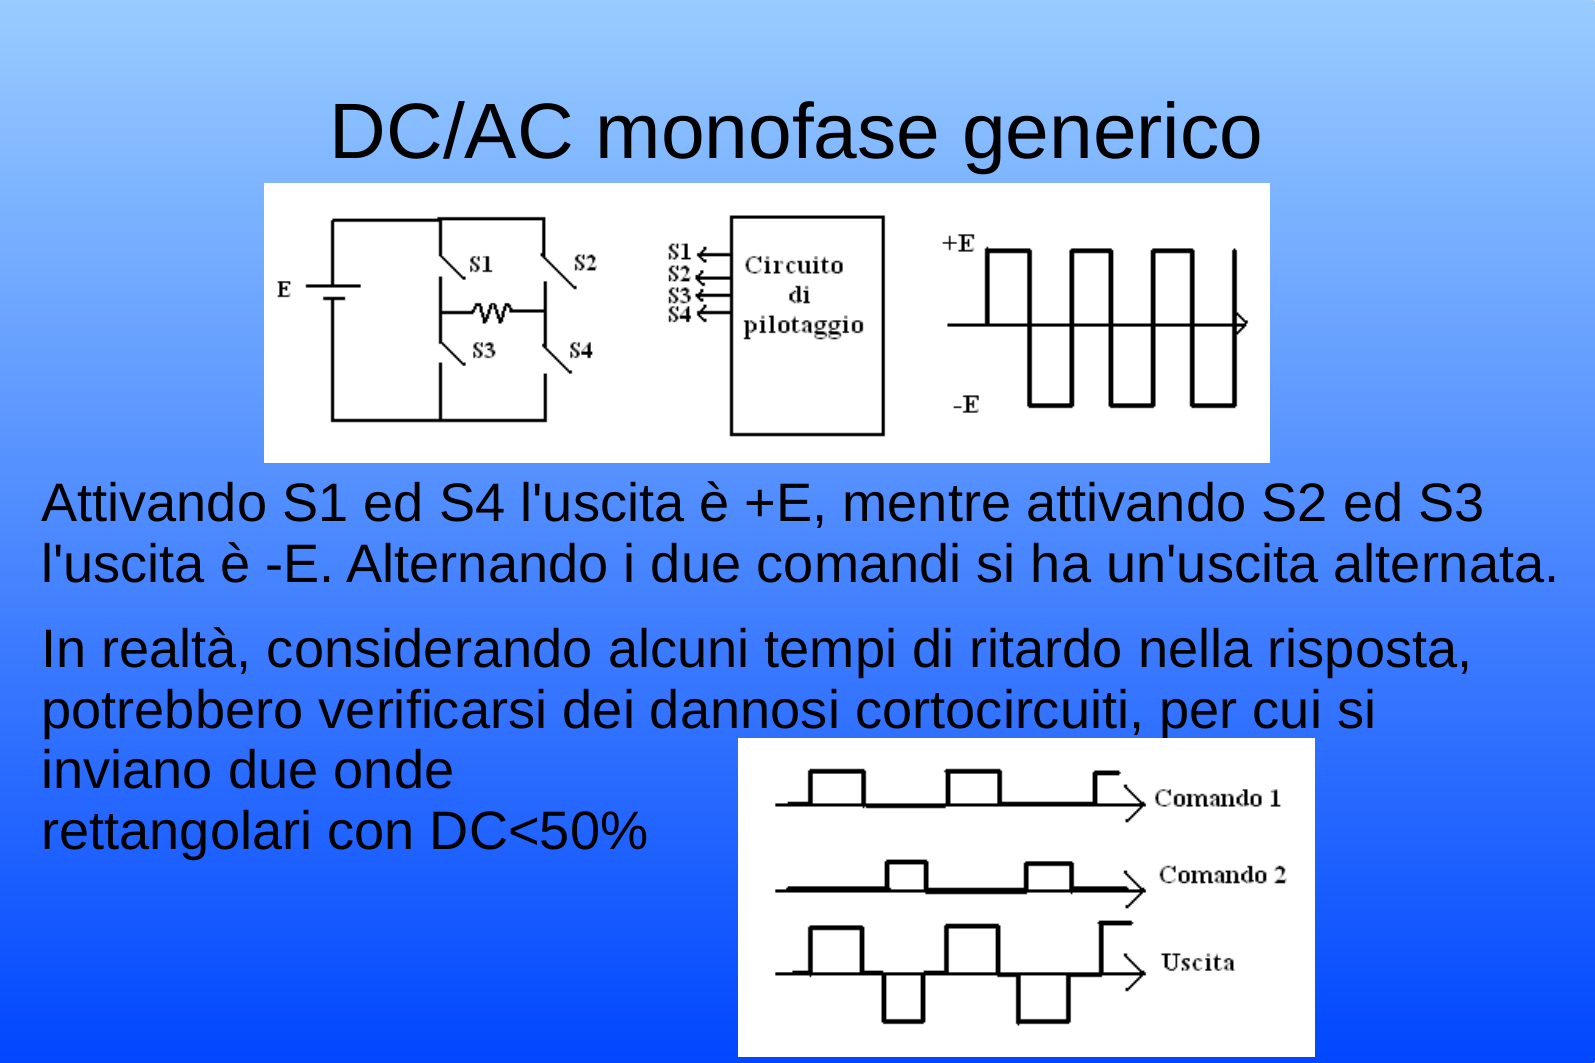

# DC/AC monofase generico
Attivando S1 ed S4 l'uscita è +E, mentre attivando S2 ed S3 l'uscita è -E. Alternando i due comandi si ha un'uscita alternata.
In realtà, considerando alcuni tempi di ritardo nella risposta, potrebbero verificarsi dei dannosi cortocircuiti, per cui si inviano due onde
rettangolari con DC<50%